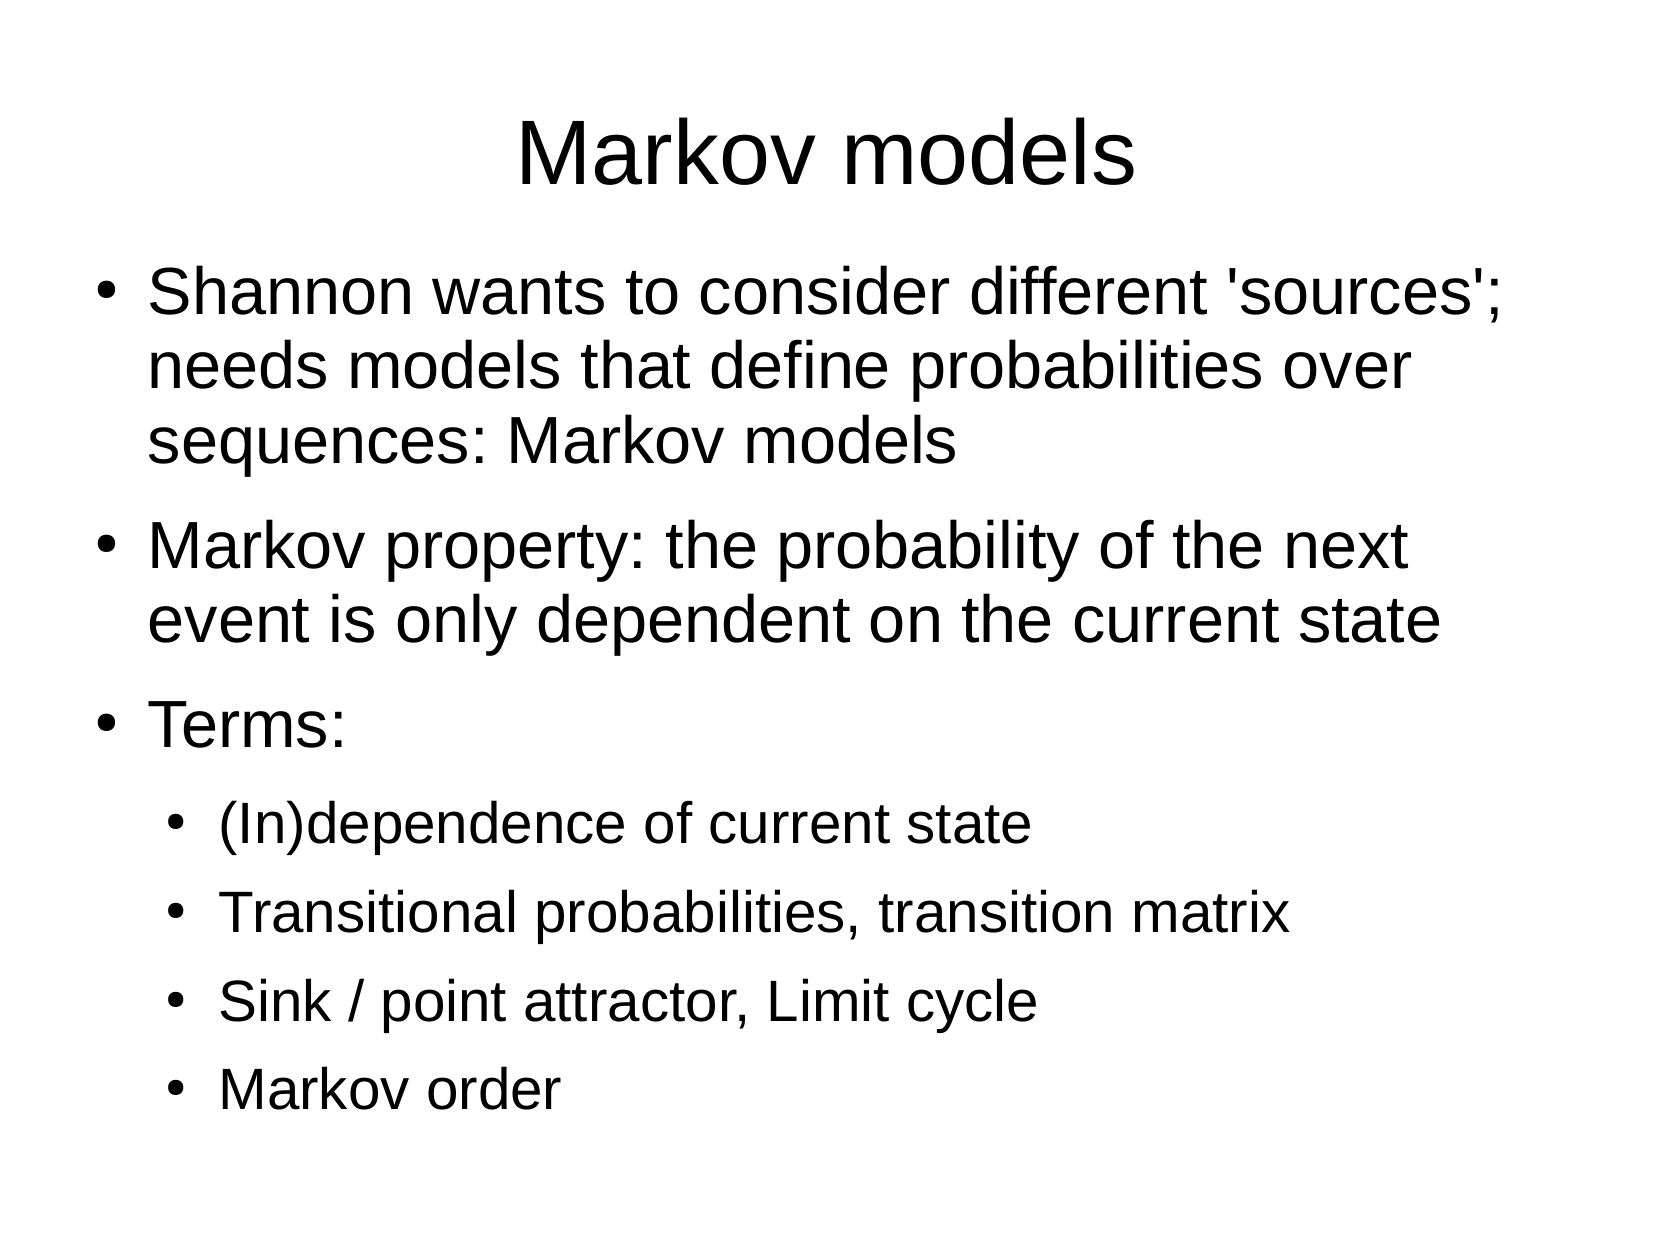

# Markov models
Shannon wants to consider different 'sources'; needs models that define probabilities over sequences: Markov models
Markov property: the probability of the next event is only dependent on the current state
Terms:
(In)dependence of current state
Transitional probabilities, transition matrix
Sink / point attractor, Limit cycle
Markov order